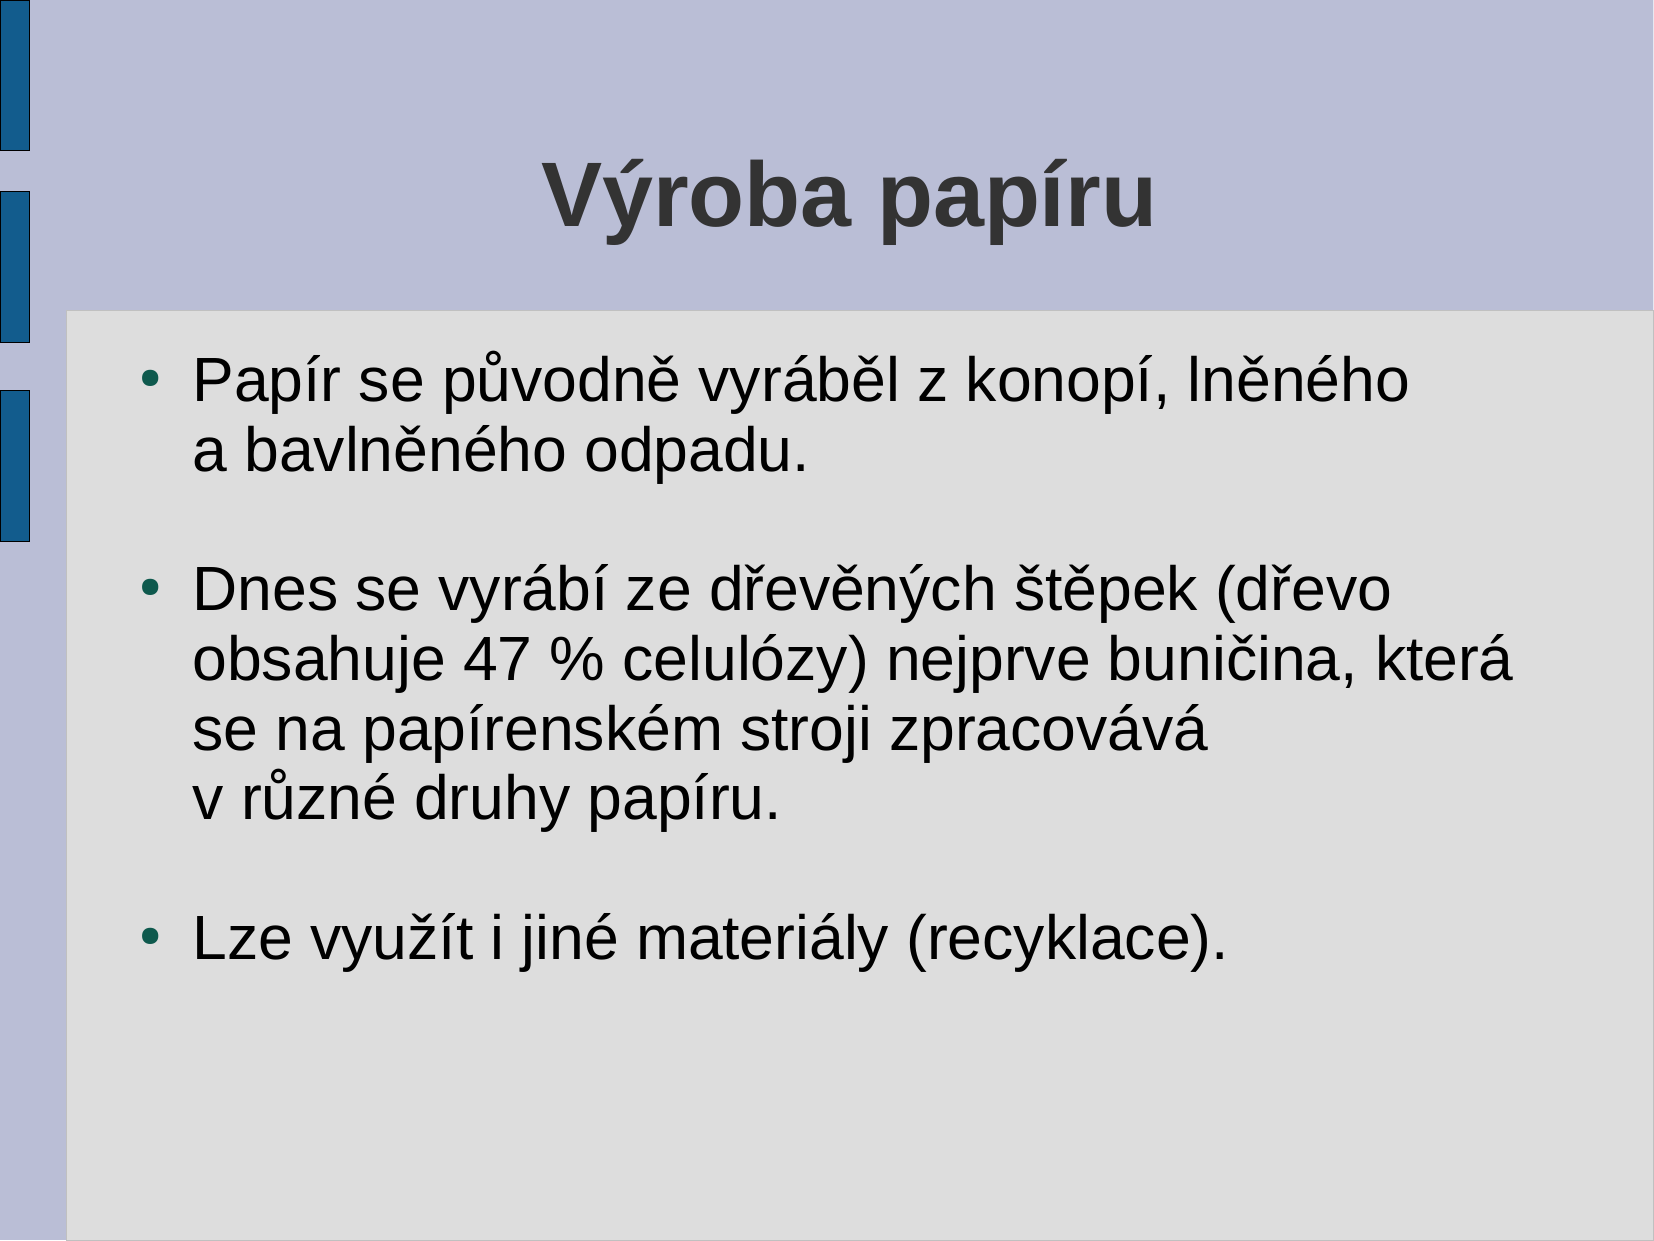

# Výroba papíru
Papír se původně vyráběl z konopí, lněného
a bavlněného odpadu.
Dnes se vyrábí ze dřevěných štěpek (dřevo obsahuje 47 % celulózy) nejprve buničina, která se na papírenském stroji zpracovává
v různé druhy papíru.
Lze využít i jiné materiály (recyklace).